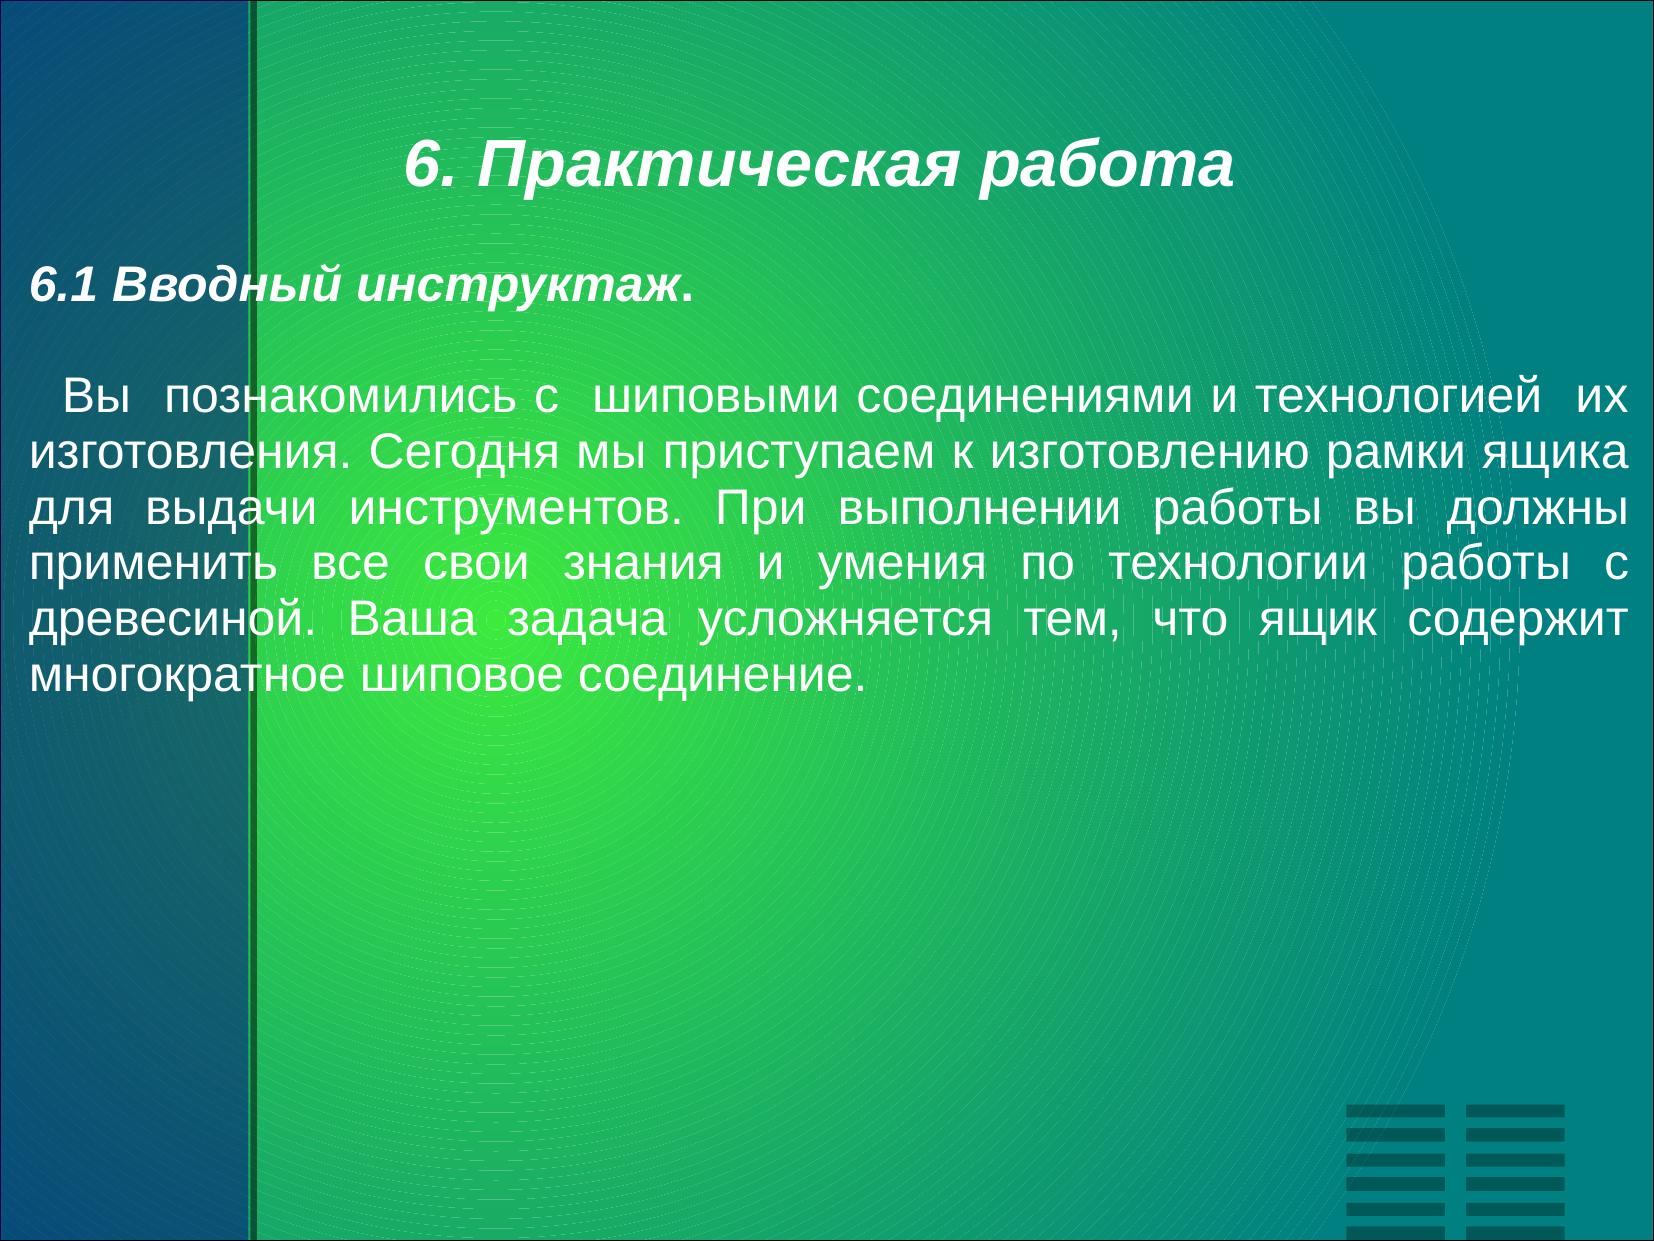

6. Практическая работа
6.1 Вводный инструктаж.
 Вы познакомились с шиповыми соединениями и технологией их изготовления. Сегодня мы приступаем к изготовлению рамки ящика для выдачи инструментов. При выполнении работы вы должны применить все свои знания и умения по технологии работы с древесиной. Ваша задача усложняется тем, что ящик содержит многократное шиповое соединение.